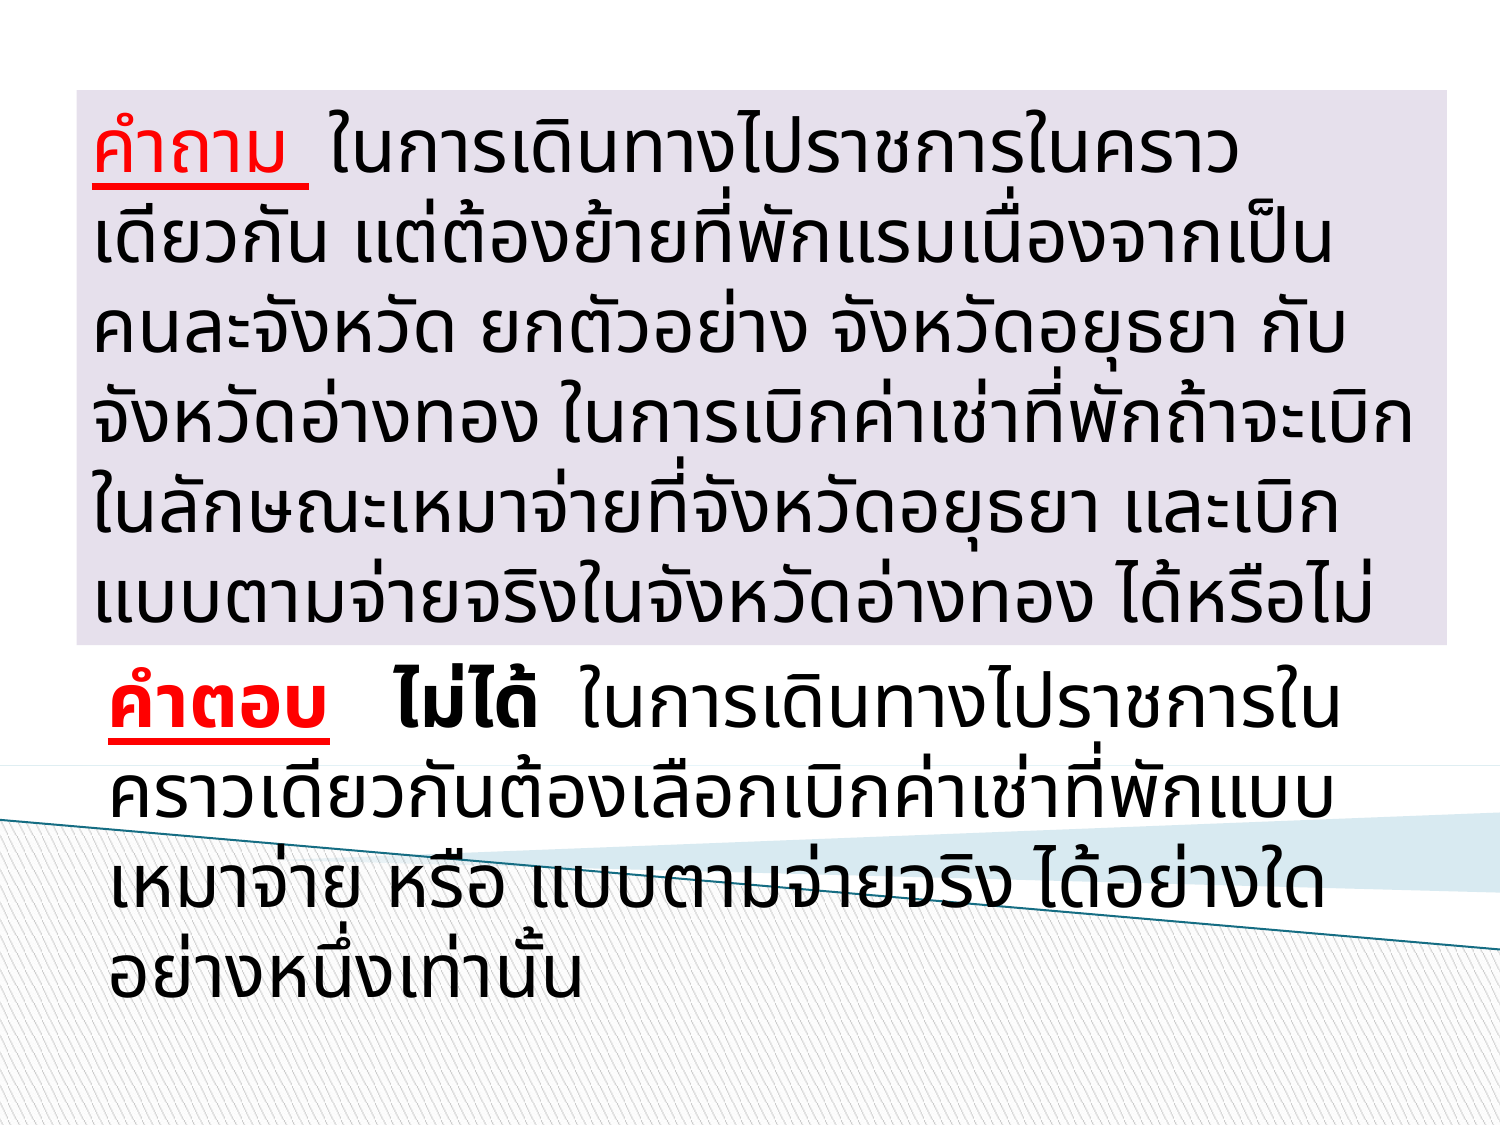

คำถาม ในการเดินทางไปราชการในคราวเดียวกัน แต่ต้องย้ายที่พักแรมเนื่องจากเป็นคนละจังหวัด ยกตัวอย่าง จังหวัดอยุธยา กับ จังหวัดอ่างทอง ในการเบิกค่าเช่าที่พักถ้าจะเบิกในลักษณะเหมาจ่ายที่จังหวัดอยุธยา และเบิกแบบตามจ่ายจริงในจังหวัดอ่างทอง ได้หรือไม่
# คำตอบ    ไม่ได้  ในการเดินทางไปราชการในคราวเดียวกันต้องเลือกเบิกค่าเช่าที่พักแบบเหมาจ่าย หรือ แบบตามจ่ายจริง ได้อย่างใดอย่างหนึ่งเท่านั้น